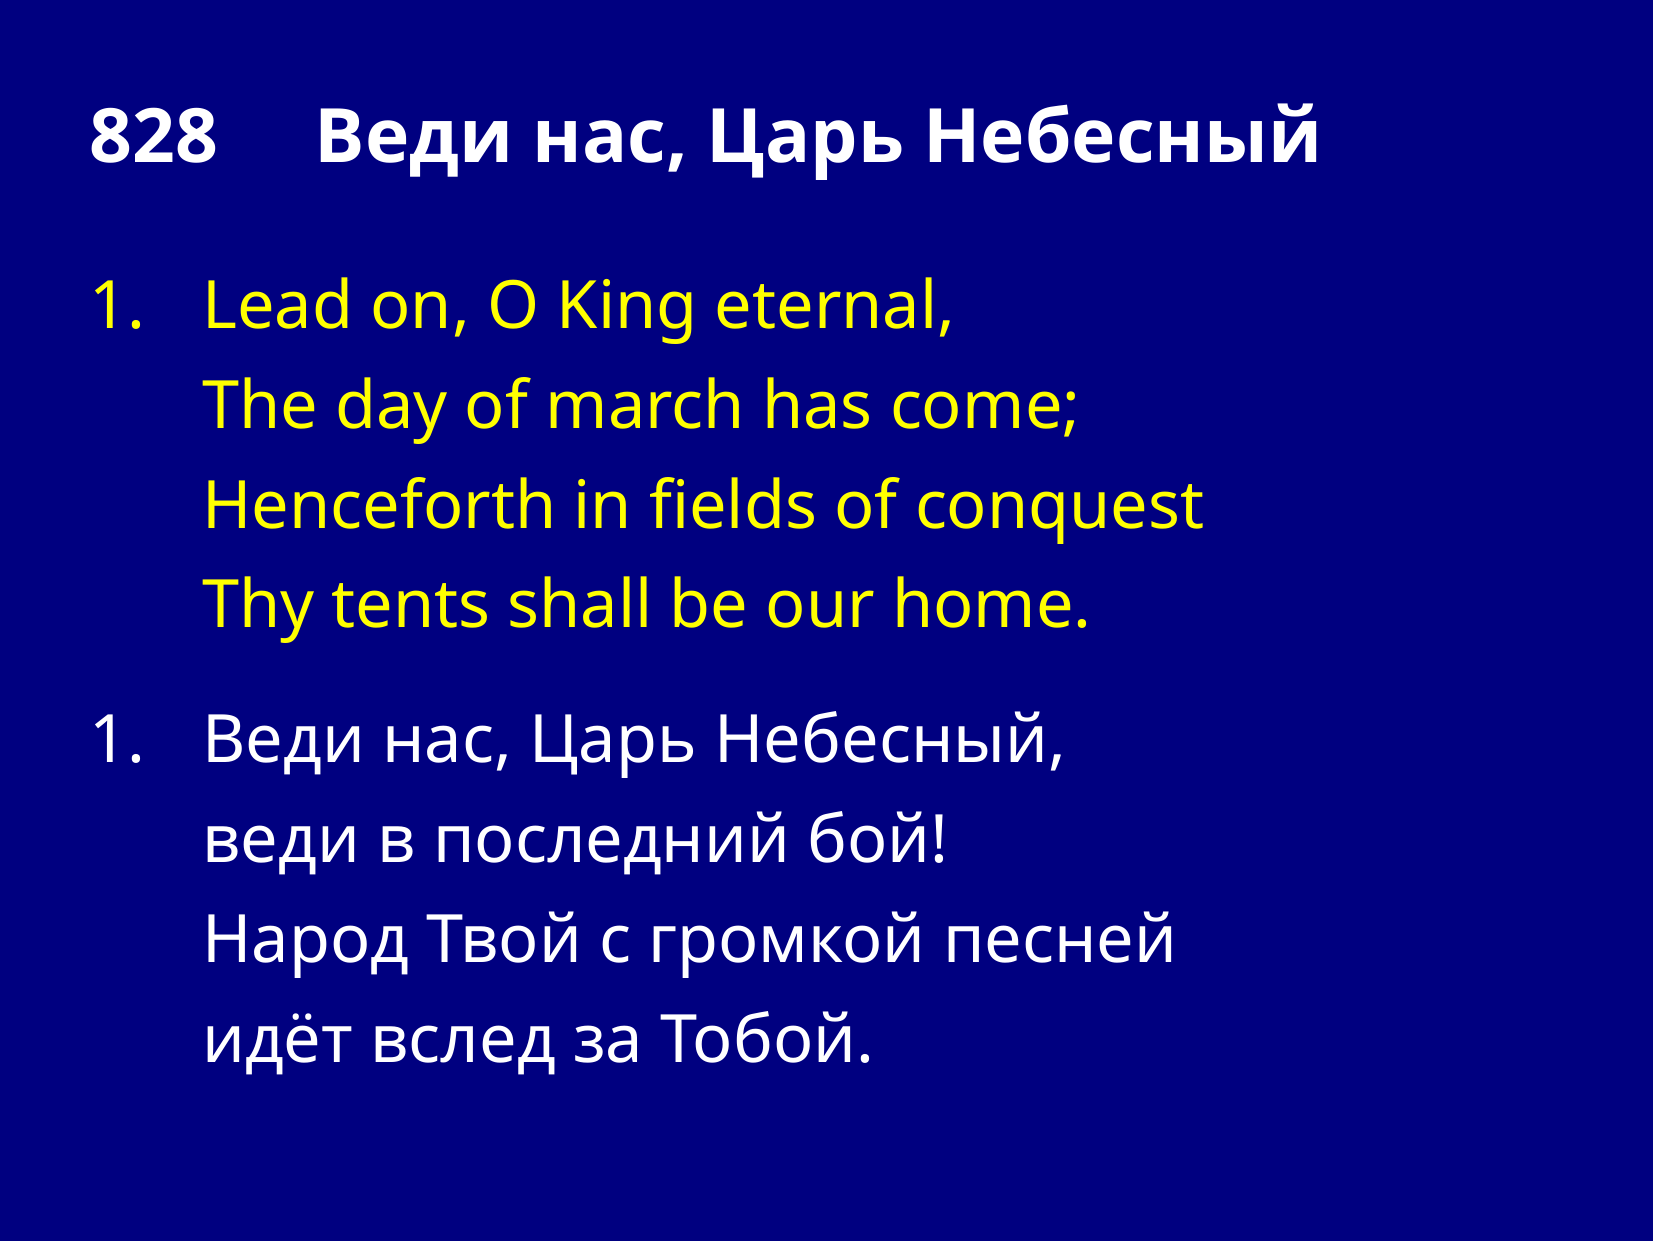

828	Веди нас, Царь Небесный
1.	Lead on, O King eternal,
	The day of march has come;
	Henceforth in fields of conquest
	Thy tents shall be our home.
1.	Веди нас, Царь Небесный,
	веди в последний бой!
	Народ Твой с громкой песней
	идёт вслед за Тобой.